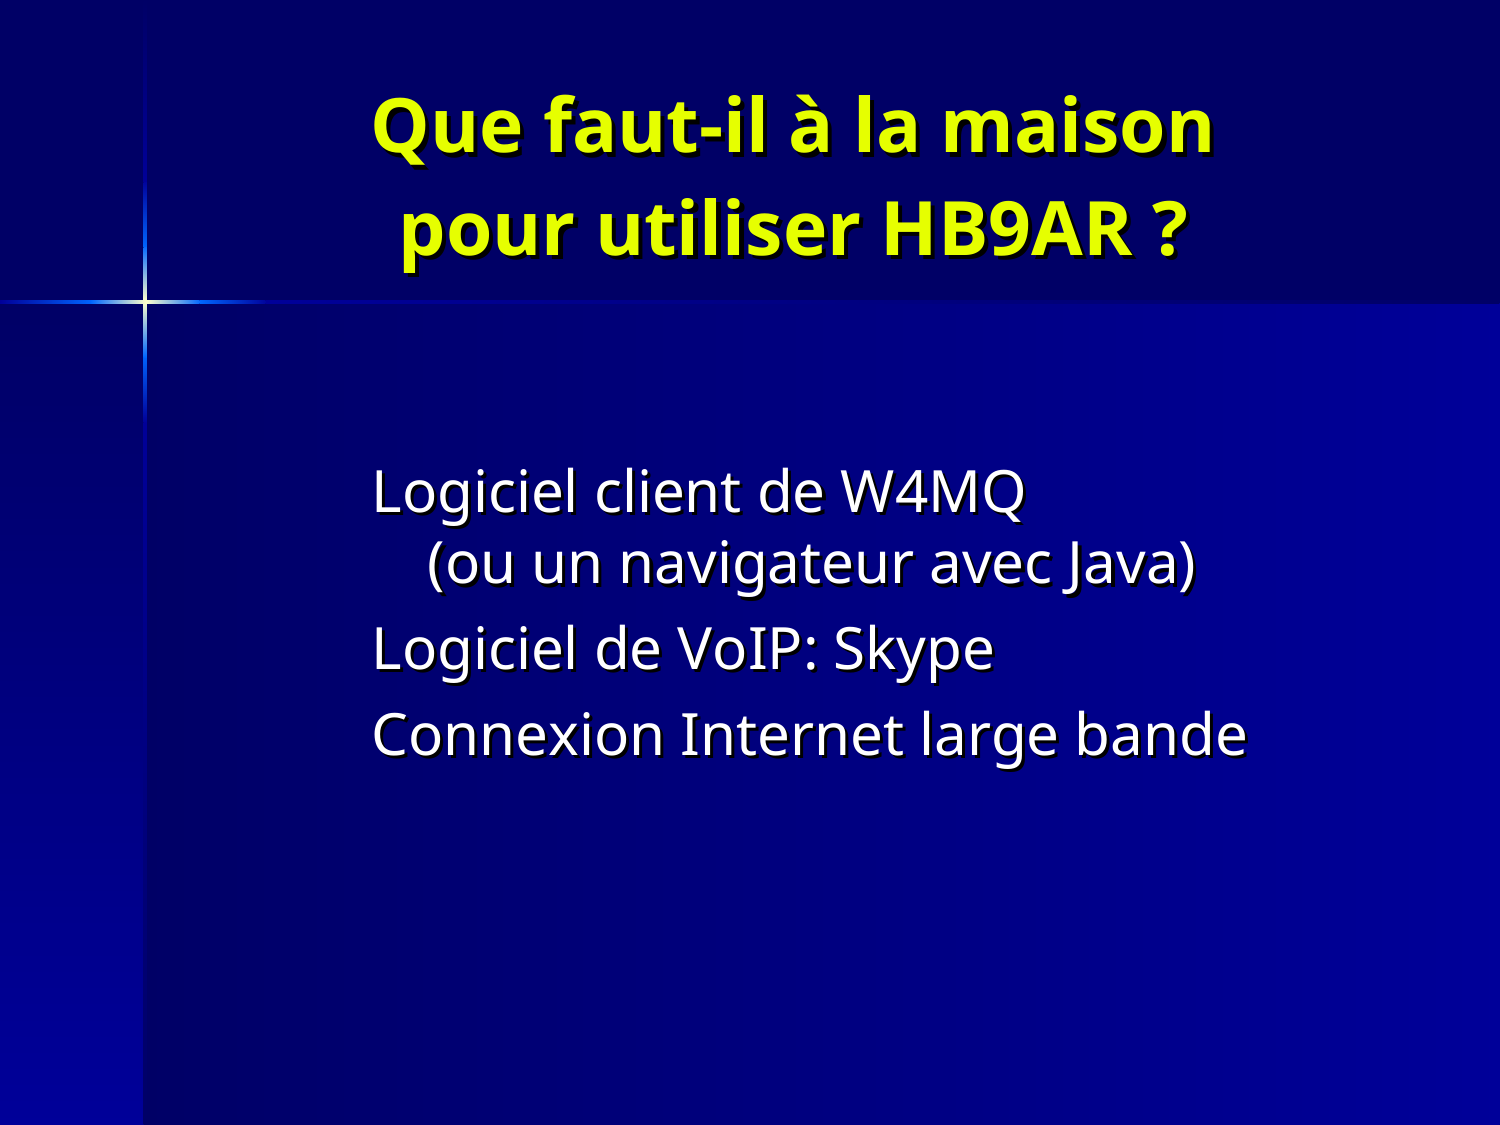

# Que faut-il à la maison pour utiliser HB9AR ?
Logiciel client de W4MQ
(ou un navigateur avec Java)
Logiciel de VoIP: Skype
Connexion Internet large bande